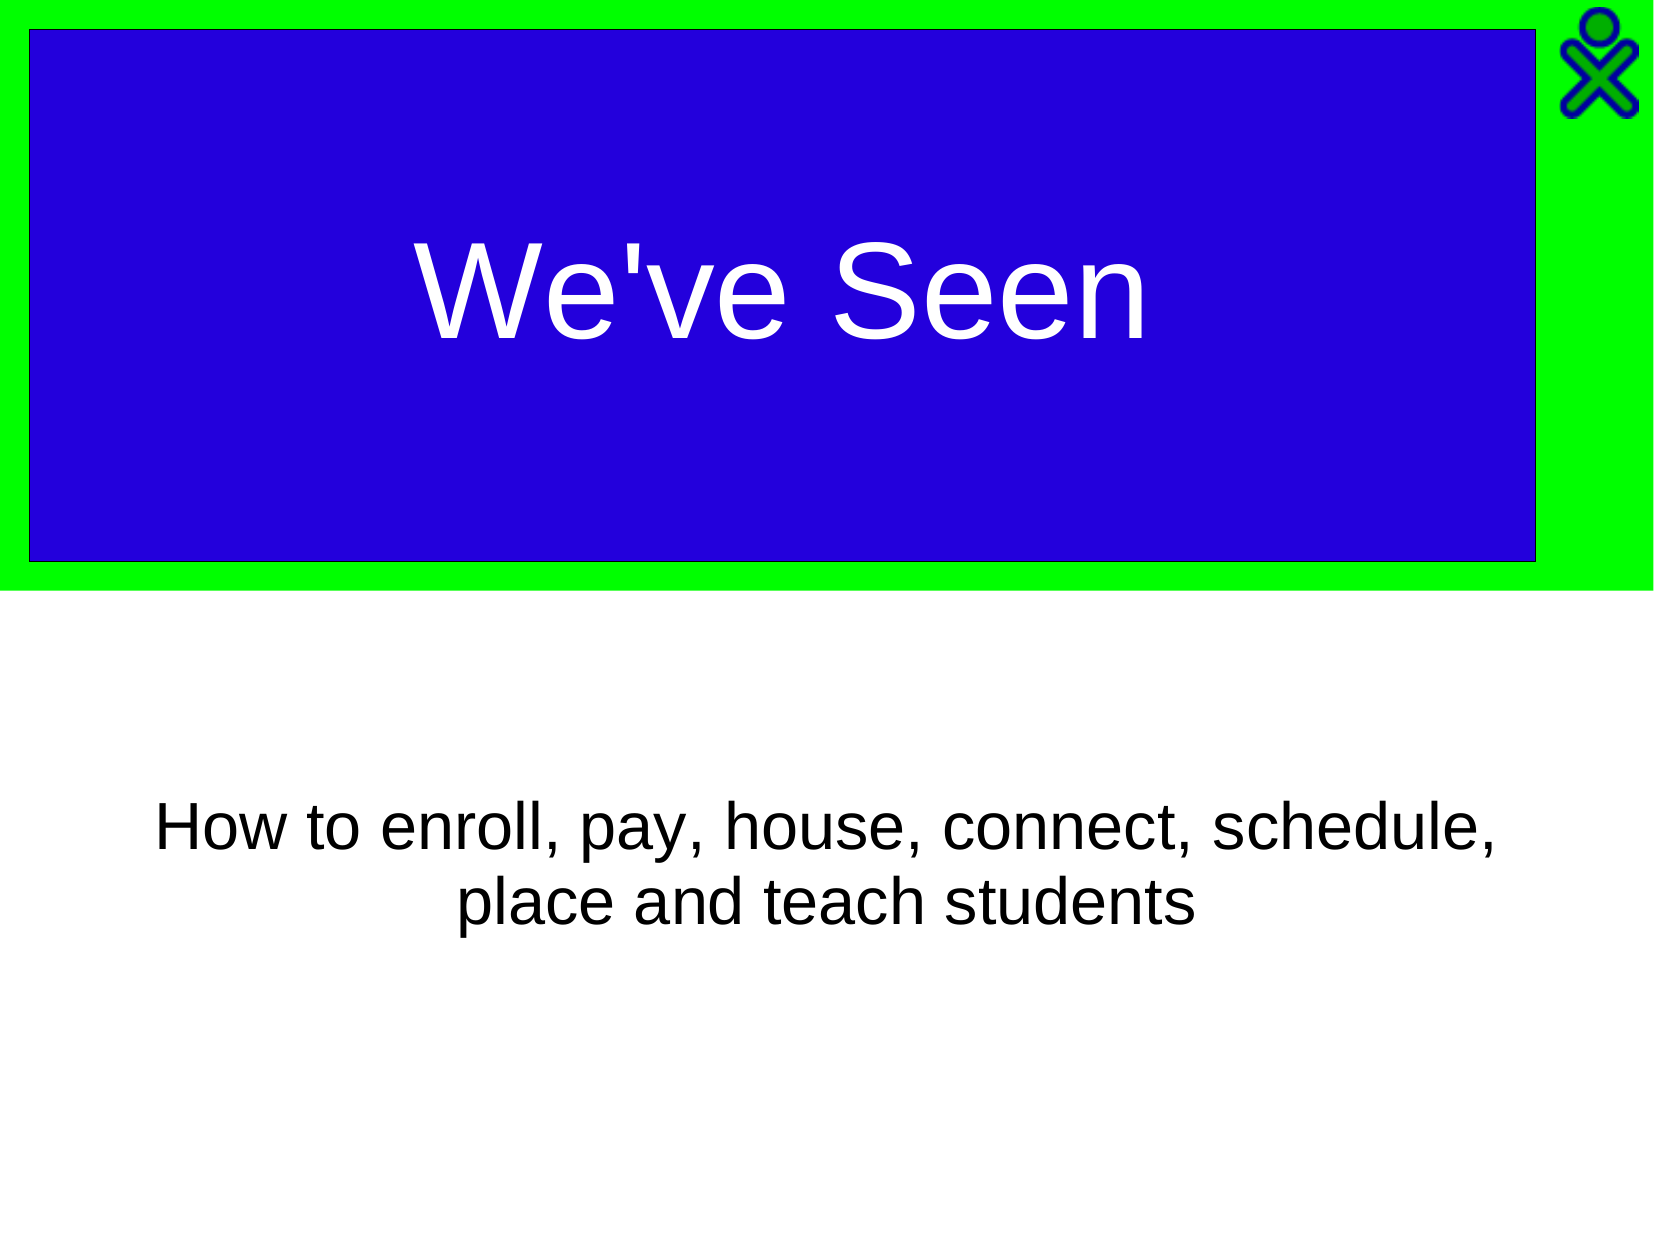

# We've Seen
How to enroll, pay, house, connect, schedule, place and teach students